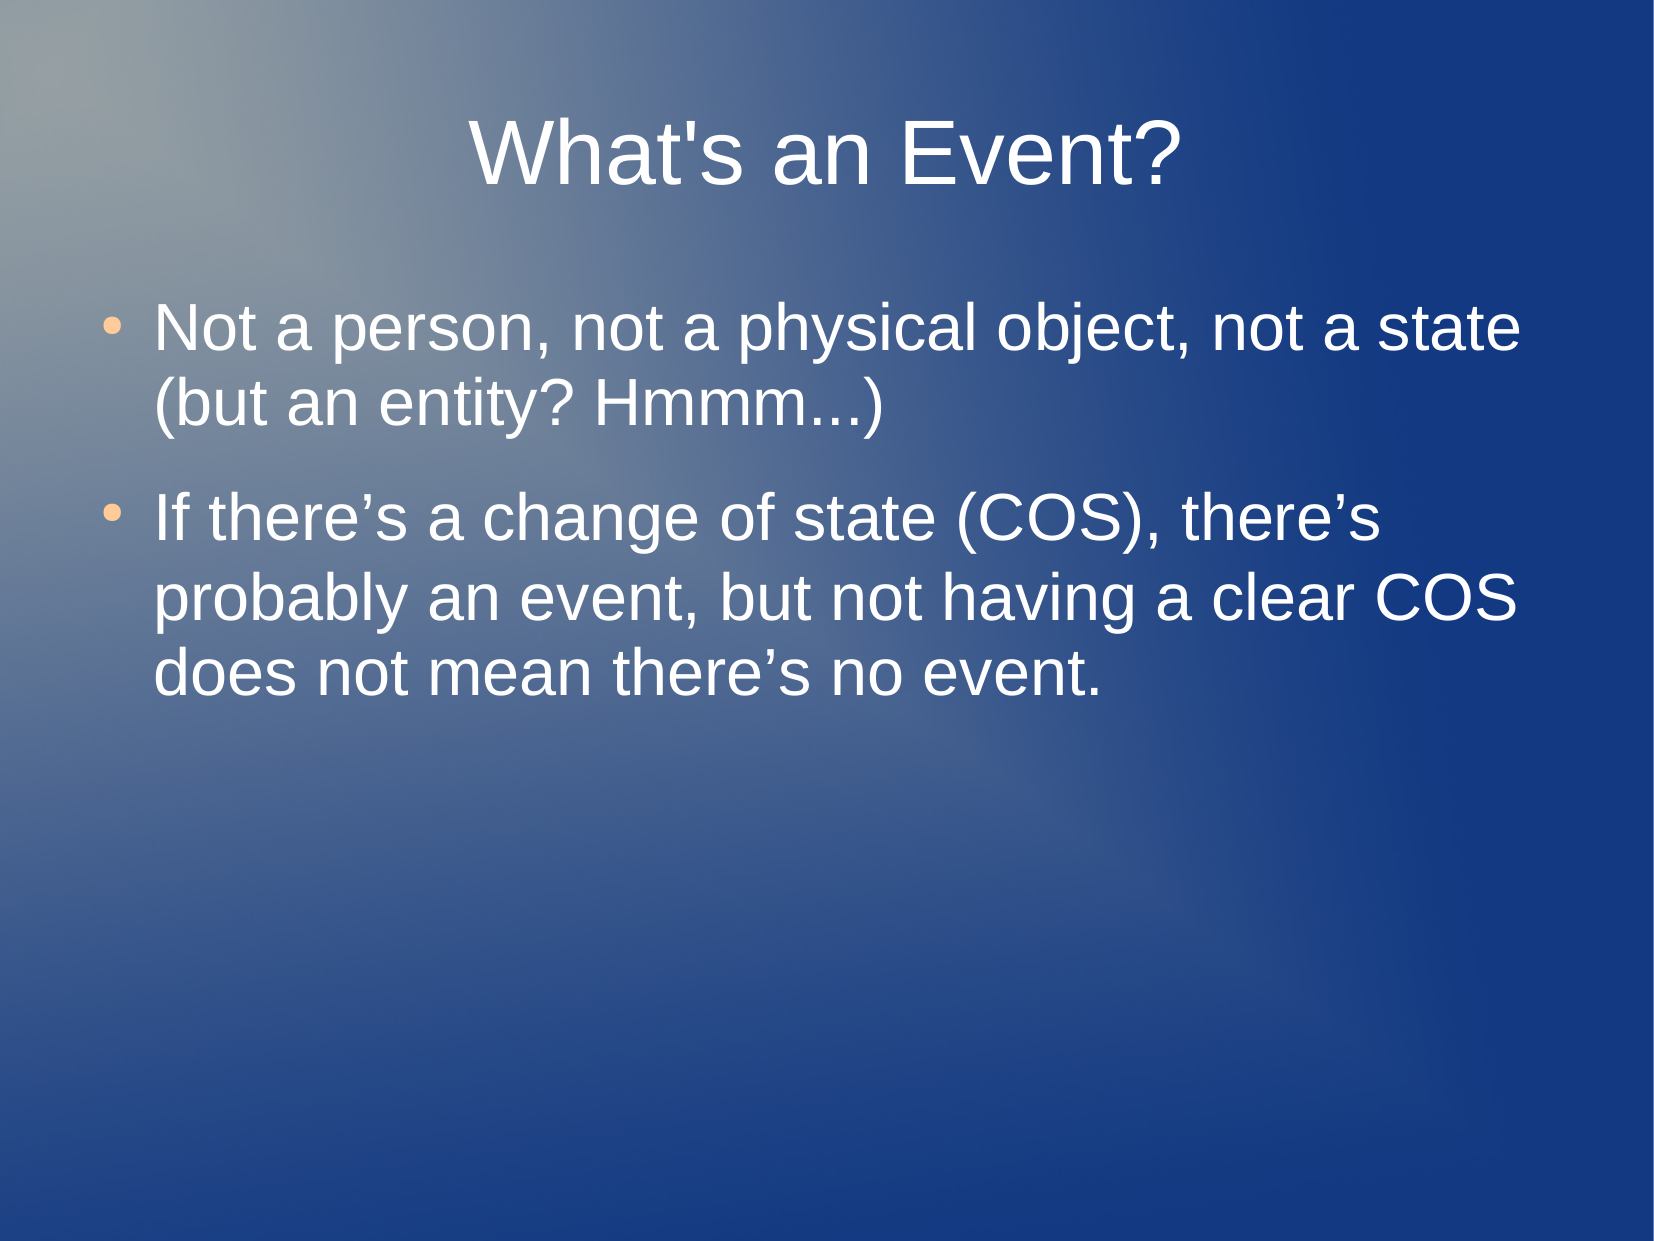

# What's an Event?
Not a person, not a physical object, not a state (but an entity? Hmmm...)
﻿If there’s a change of state (COS), there’s probably an event, but not having a clear COS does not mean there’s no event.